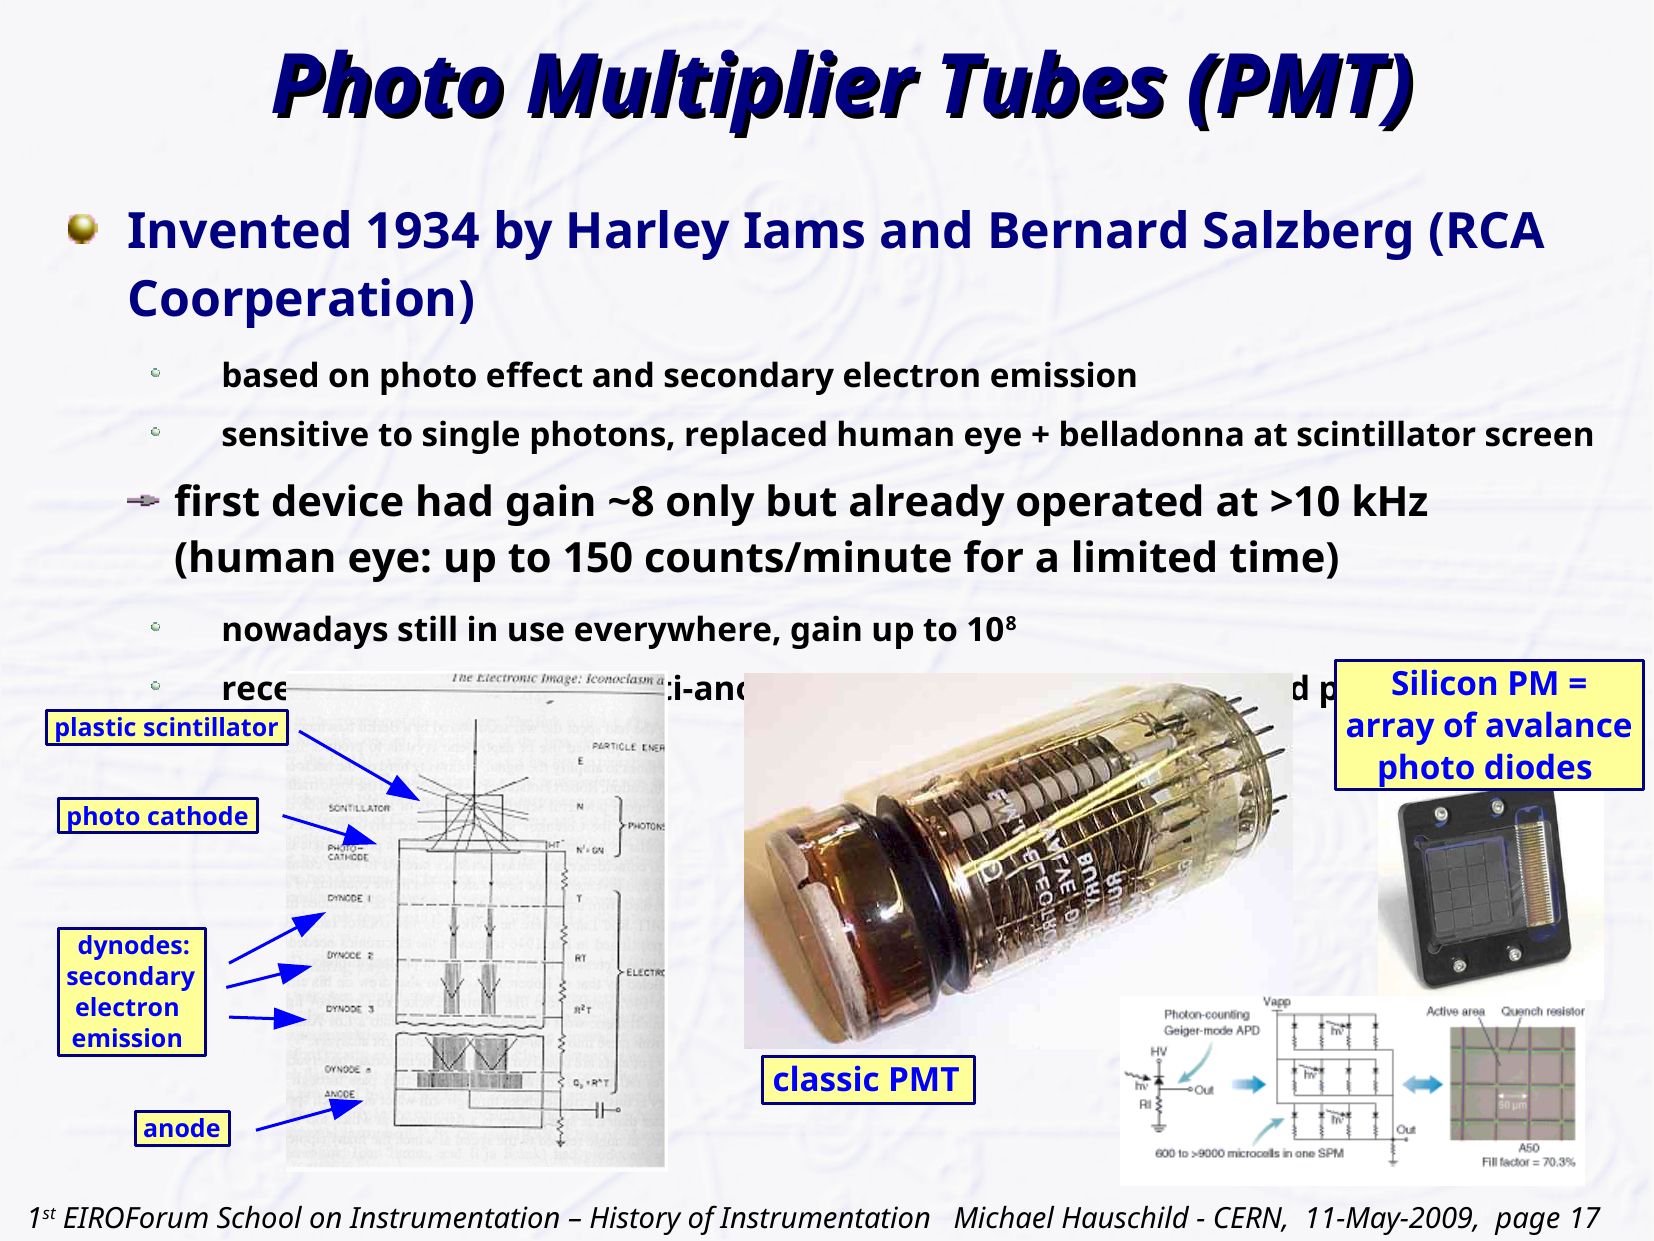

# Photo Multiplier Tubes (PMT)
Invented 1934 by Harley Iams and Bernard Salzberg (RCA Coorperation)
based on photo effect and secondary electron emission
sensitive to single photons, replaced human eye + belladonna at scintillator screen
first device had gain ~8 only but already operated at >10 kHz 			(human eye: up to 150 counts/minute for a limited time)
nowadays still in use everywhere, gain up to 108
recent developments: multi-anode (segmented) PMTs, hybrid and pure silicon PMs
 Silicon PM =
 array of avalance
photo diodes
 plastic scintillator
 photo cathode
 dynodes:
 secondary
electron
emission
 classic PMT
 anode